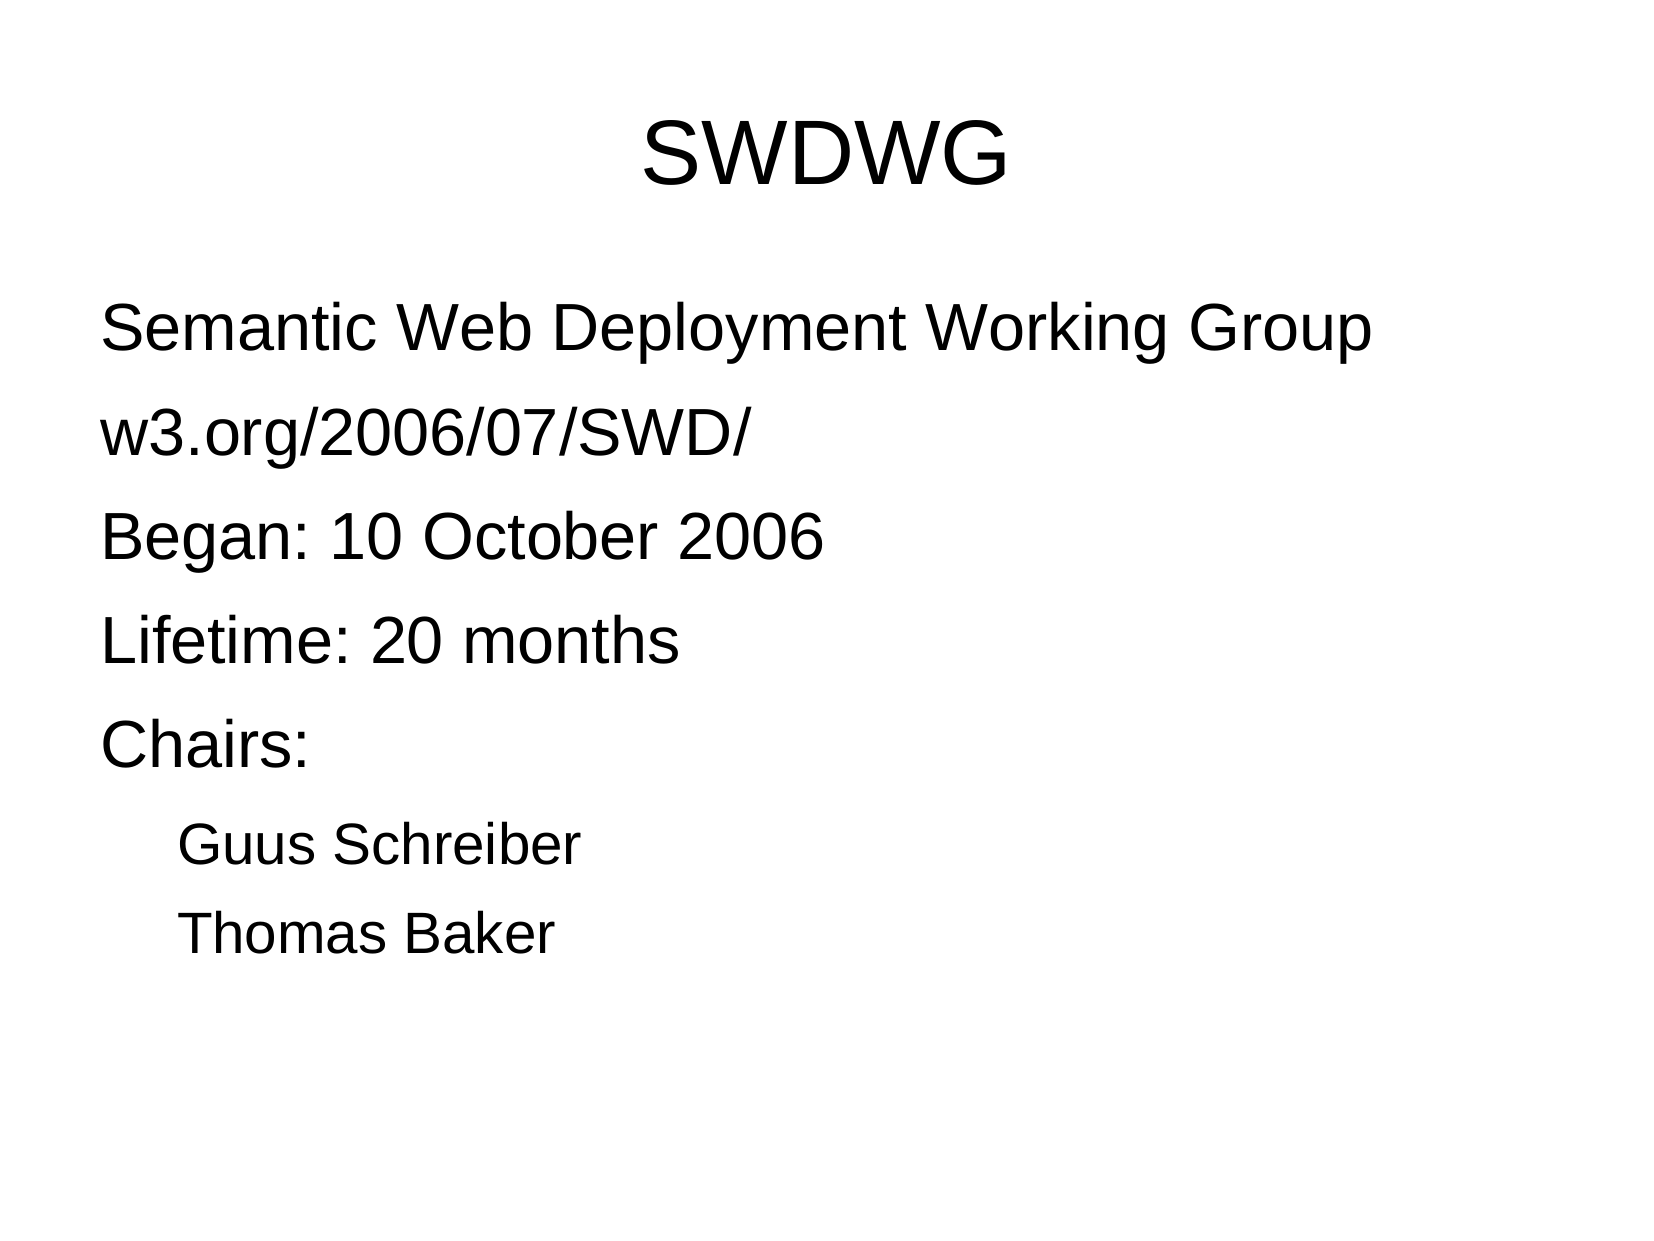

# SWDWG
Semantic Web Deployment Working Group
w3.org/2006/07/SWD/
Began: 10 October 2006
Lifetime: 20 months
Chairs:
Guus Schreiber
Thomas Baker